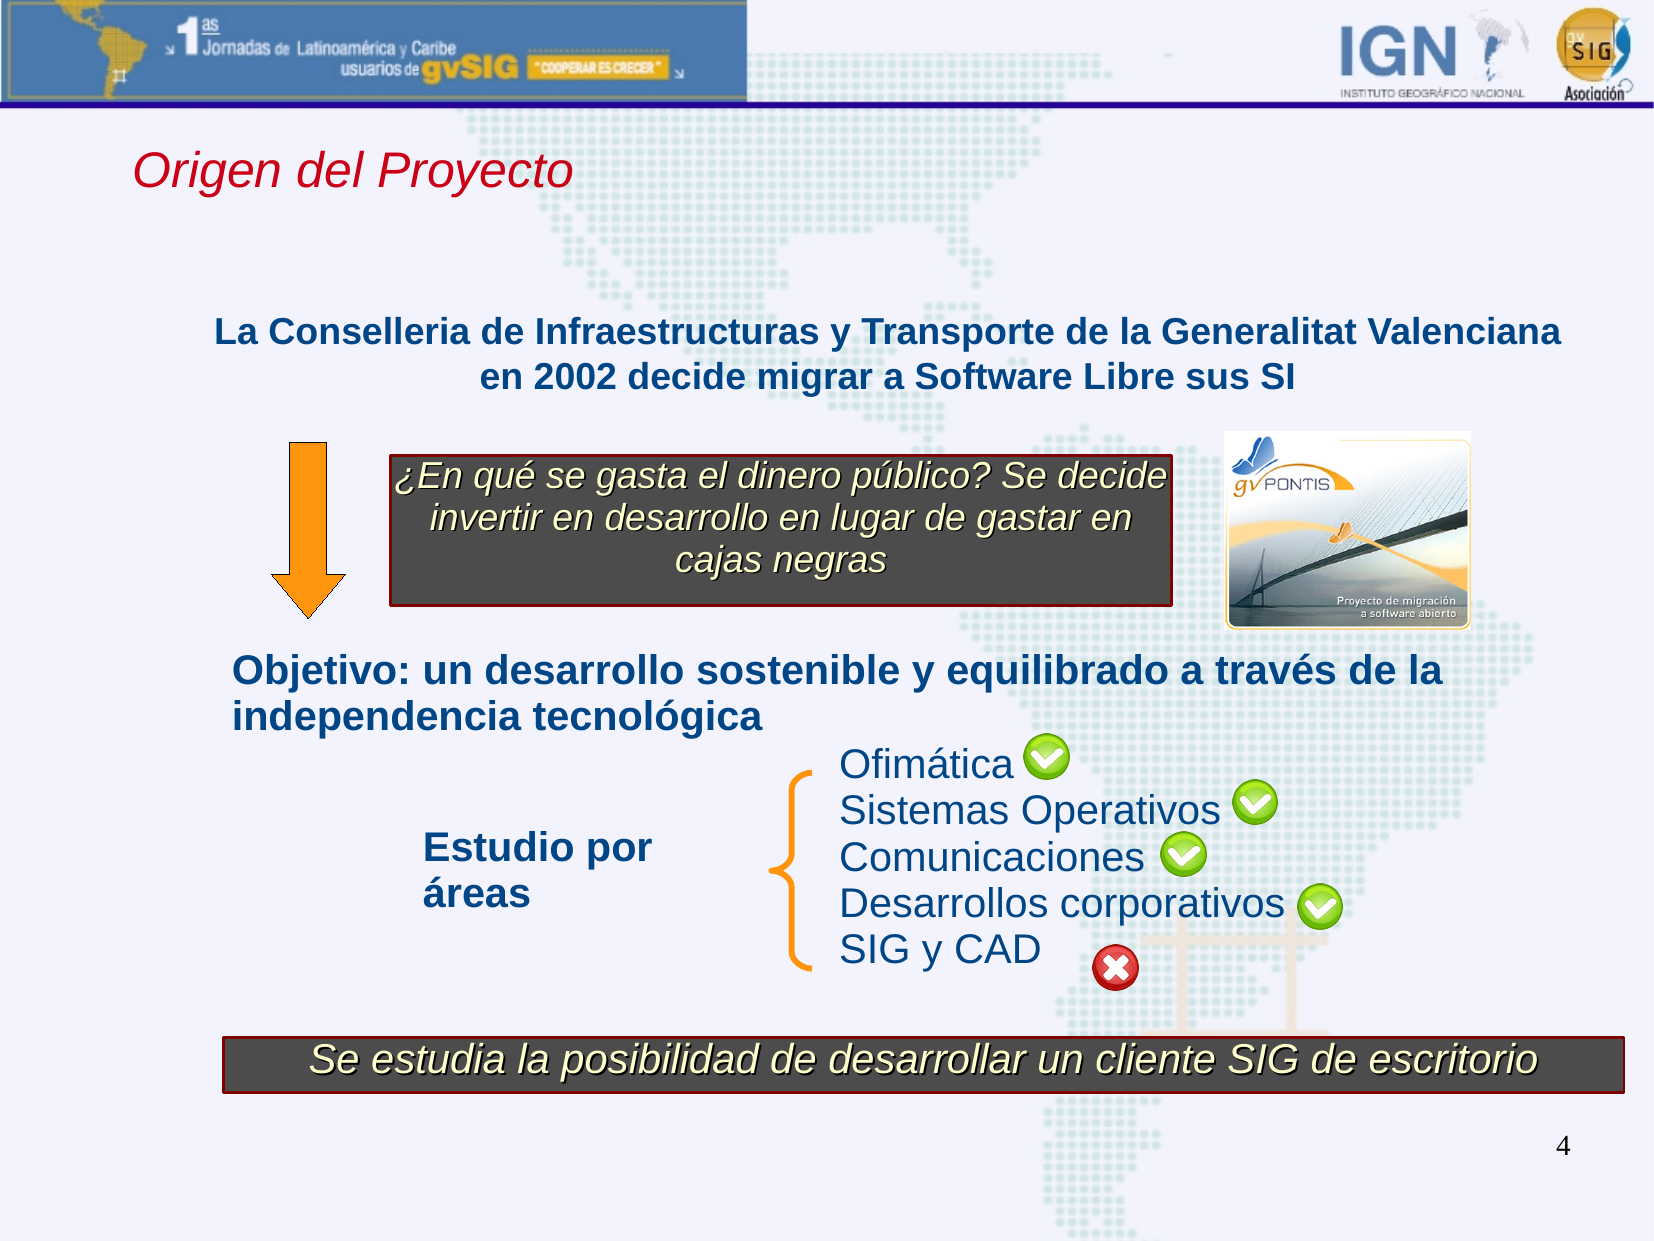

Origen del Proyecto
La Conselleria de Infraestructuras y Transporte de la Generalitat Valenciana en 2002 decide migrar a Software Libre sus SI
¿En qué se gasta el dinero público? Se decide invertir en desarrollo en lugar de gastar en cajas negras
Objetivo: un desarrollo sostenible y equilibrado a través de la independencia tecnológica
	Ofimática
	Sistemas Operativos
	Comunicaciones
	Desarrollos corporativos
	SIG y CAD
Estudio por áreas
Se estudia la posibilidad de desarrollar un cliente SIG de escritorio
4